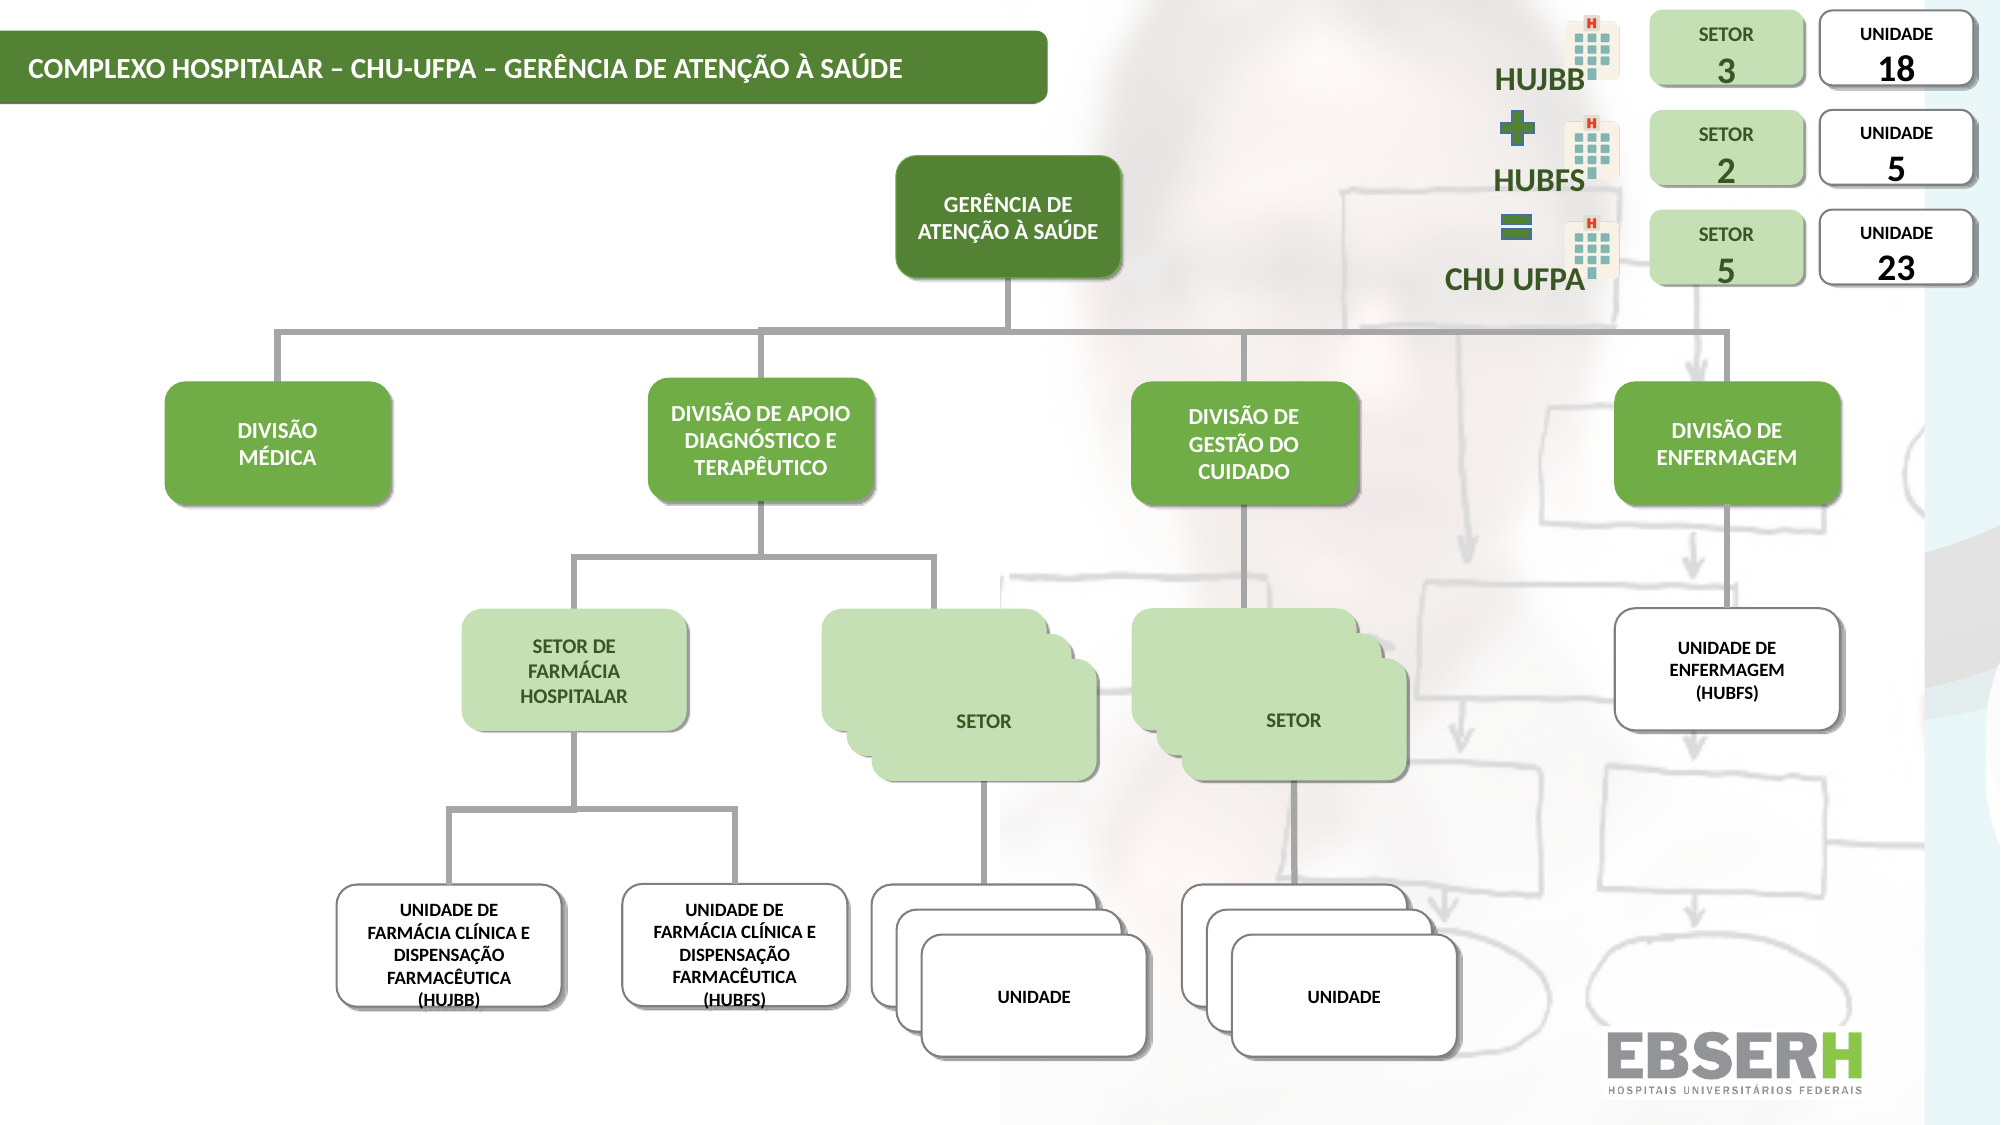

SETOR
3
UNIDADE
18
 COMPLEXO HOSPITALAR – CHU-UFPA – GERÊNCIA DE ATENÇÃO À SAÚDE
HUJBB
SETOR
2
UNIDADE
5
HUBFS
GERÊNCIA DE ATENÇÃO À SAÚDE
SETOR
5
UNIDADE
23
CHU UFPA
DIVISÃO DE APOIO DIAGNÓSTICO E TERAPÊUTICO
DIVISÃO
MÉDICA
DIVISÃO DE GESTÃO DO CUIDADO
DIVISÃO DE ENFERMAGEM
UNIDADE DE ENFERMAGEM
(HUBFS)
SETOR DE
FARMÁCIA HOSPITALAR
SETOR
SETOR
UNIDADE DE FARMÁCIA CLÍNICA E DISPENSAÇÃO FARMACÊUTICA
(HUBFS)
UNIDADE DE FARMÁCIA CLÍNICA E DISPENSAÇÃO FARMACÊUTICA
(HUJBB)
UNIDADE
UNIDADE